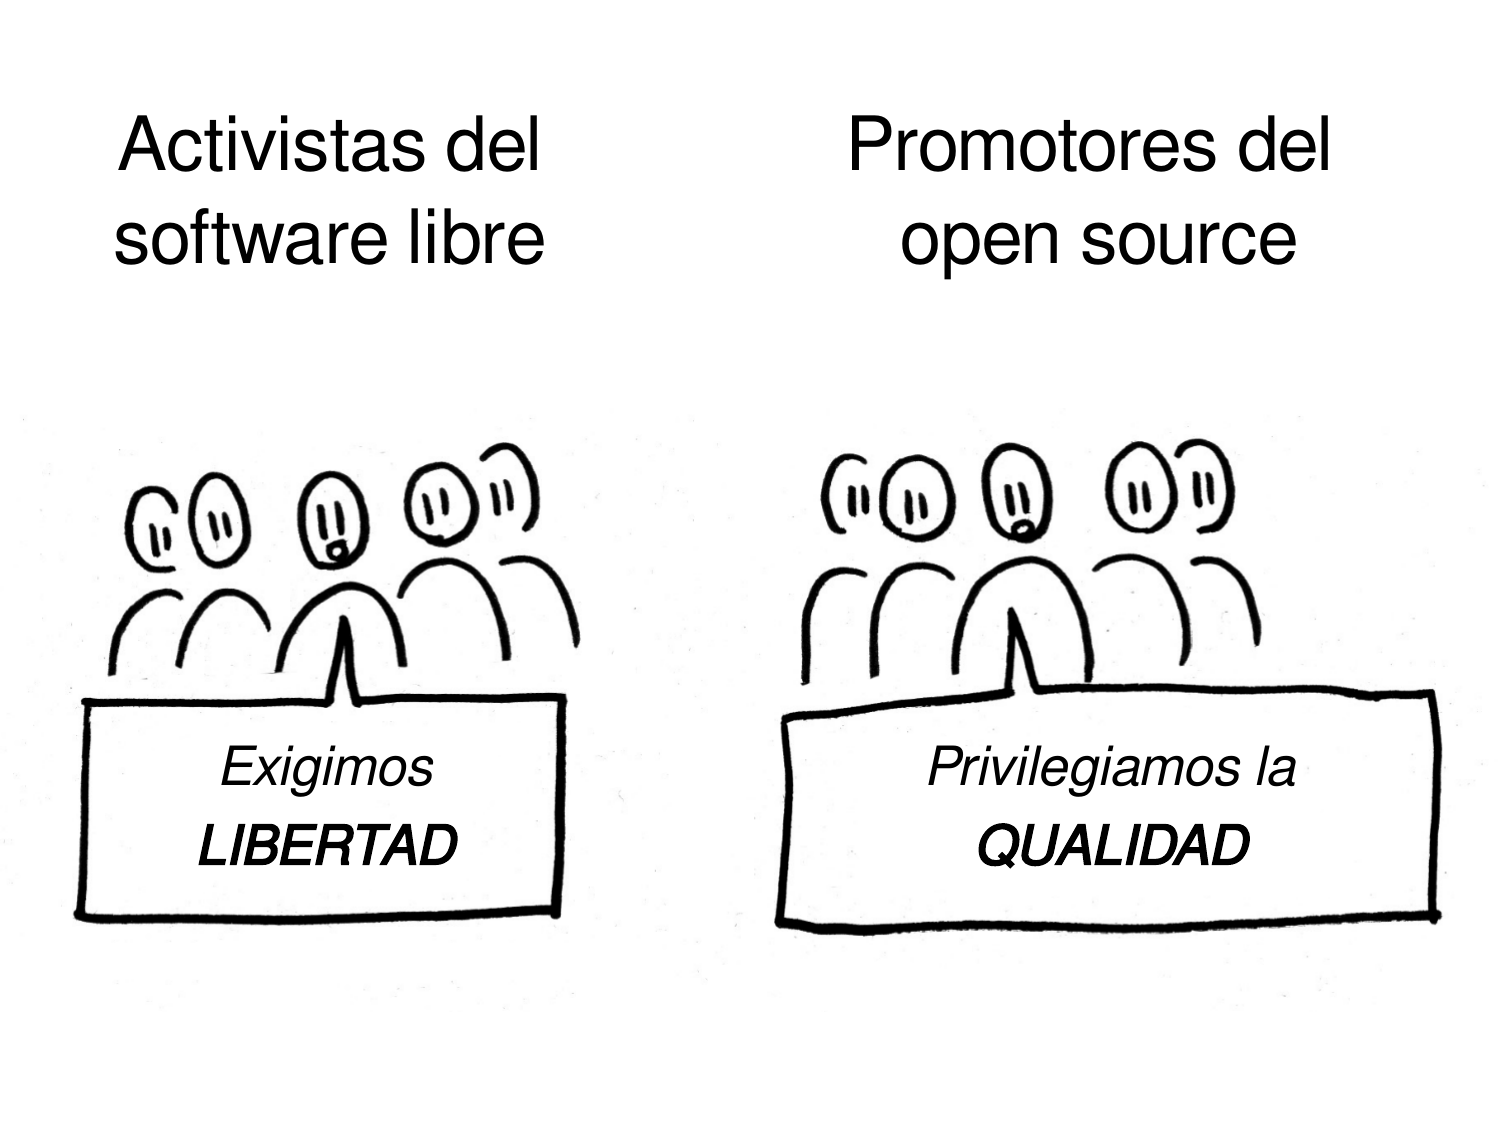

Activistas del software libre
Promotores del
open source
Privilegiamos la
QUALIDAD
Exigimos
LIBERTAD